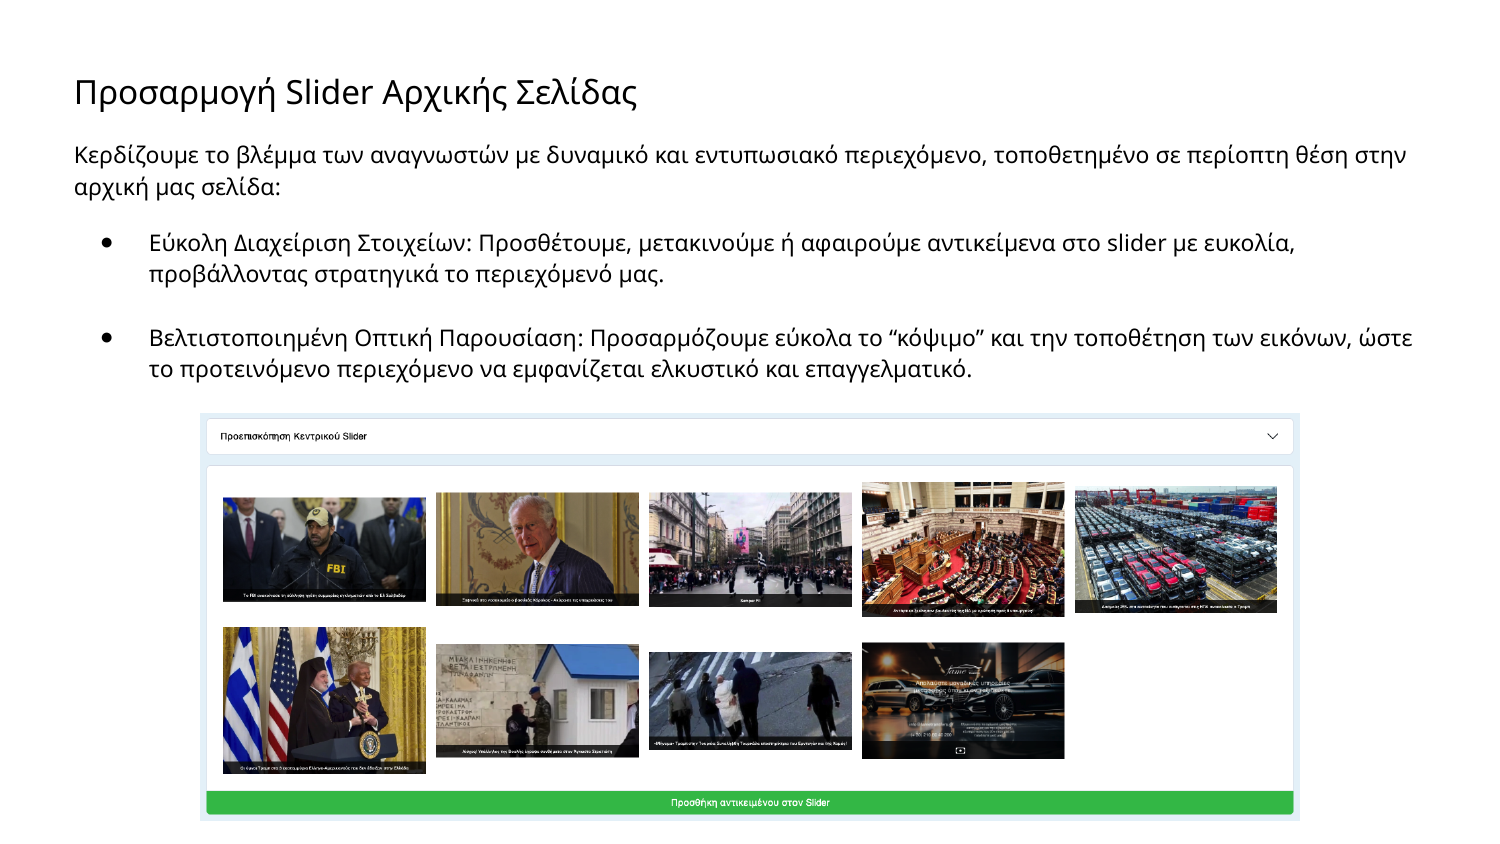

Προσαρμογή Slider Αρχικής Σελίδας
Κερδίζουμε το βλέμμα των αναγνωστών με δυναμικό και εντυπωσιακό περιεχόμενο, τοποθετημένο σε περίοπτη θέση στην αρχική μας σελίδα:
Εύκολη Διαχείριση Στοιχείων: Προσθέτουμε, μετακινούμε ή αφαιρούμε αντικείμενα στο slider με ευκολία, προβάλλοντας στρατηγικά το περιεχόμενό μας.
Βελτιστοποιημένη Οπτική Παρουσίαση: Προσαρμόζουμε εύκολα το “κόψιμο” και την τοποθέτηση των εικόνων, ώστε το προτεινόμενο περιεχόμενο να εμφανίζεται ελκυστικό και επαγγελματικό.